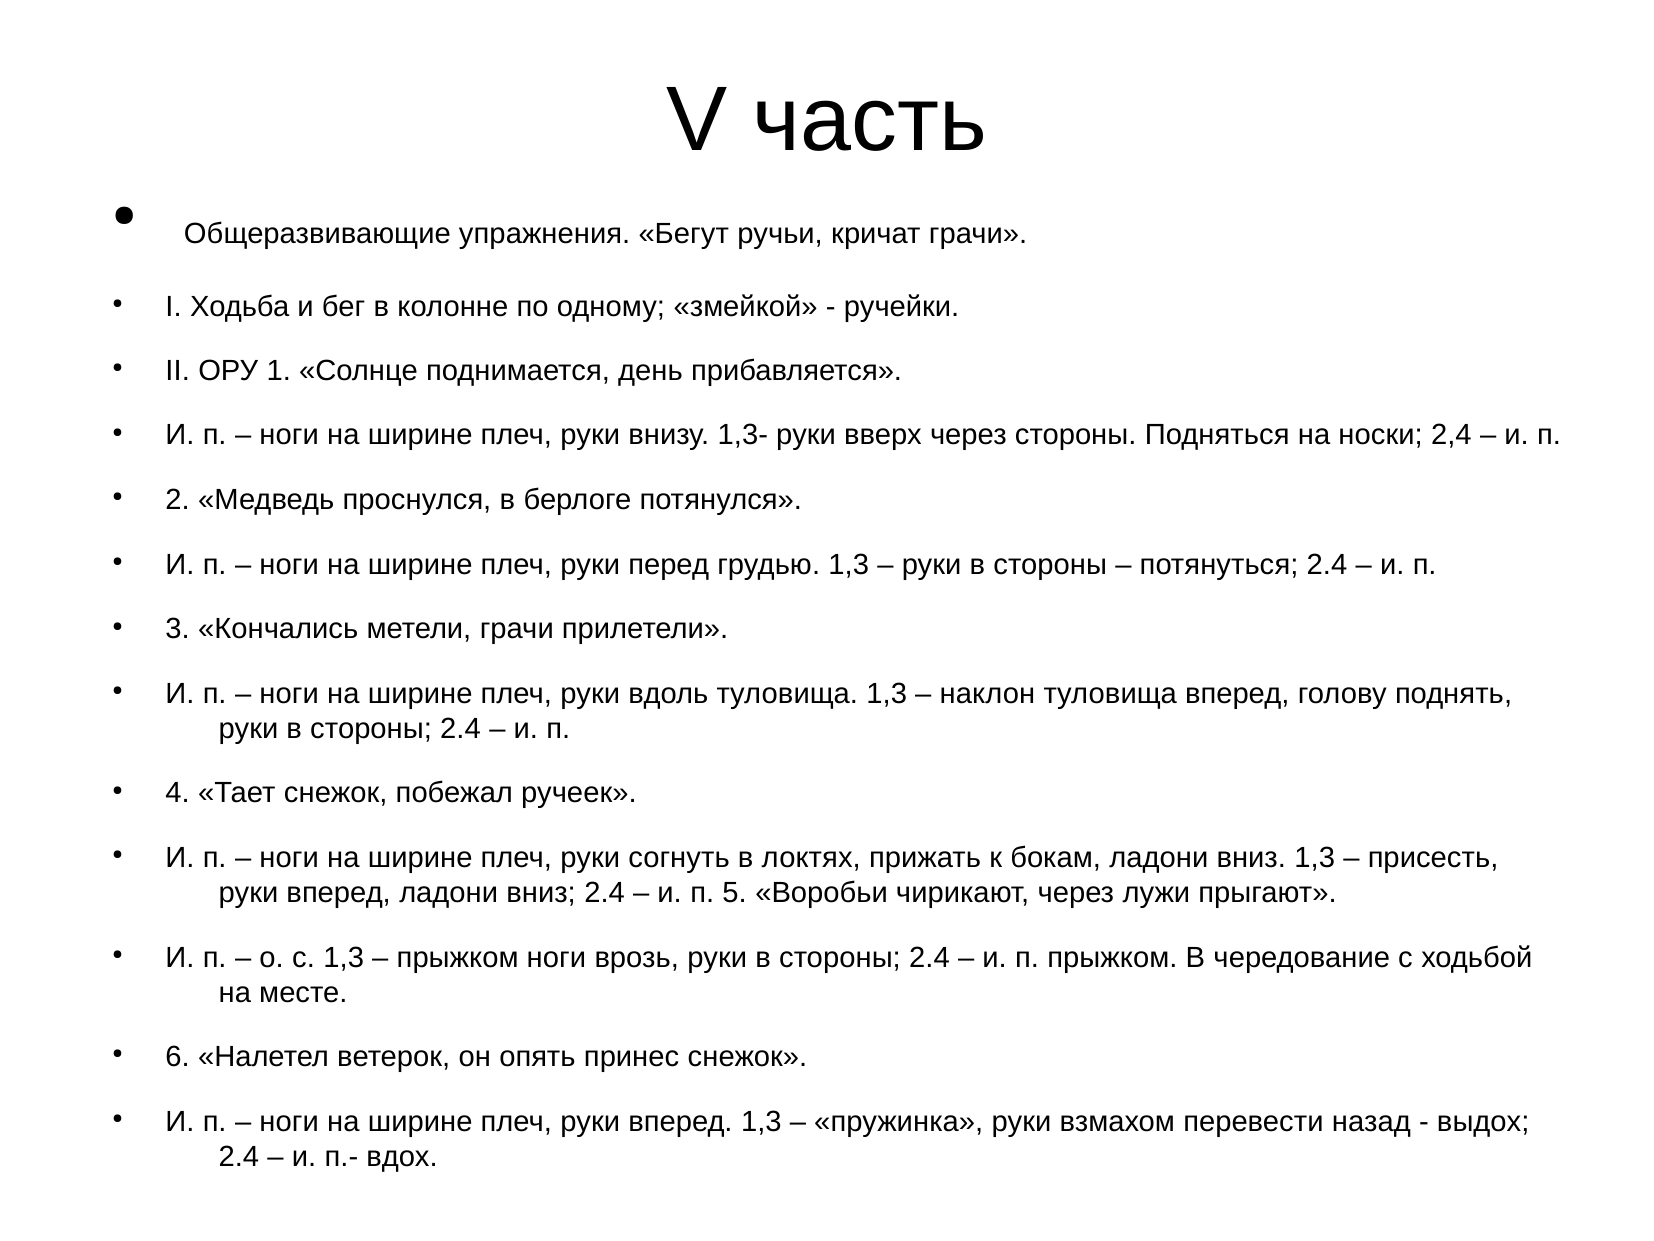

# V часть
 Общеразвивающие упражнения. «Бегут ручьи, кричат грачи».
I. Ходьба и бег в колонне по одному; «змейкой» - ручейки.
II. ОРУ 1. «Солнце поднимается, день прибавляется».
И. п. – ноги на ширине плеч, руки внизу. 1,3- руки вверх через стороны. Подняться на носки; 2,4 – и. п.
2. «Медведь проснулся, в берлоге потянулся».
И. п. – ноги на ширине плеч, руки перед грудью. 1,3 – руки в стороны – потянуться; 2.4 – и. п.
3. «Кончались метели, грачи прилетели».
И. п. – ноги на ширине плеч, руки вдоль туловища. 1,3 – наклон туловища вперед, голову поднять, руки в стороны; 2.4 – и. п.
4. «Тает снежок, побежал ручеек».
И. п. – ноги на ширине плеч, руки согнуть в локтях, прижать к бокам, ладони вниз. 1,3 – присесть, руки вперед, ладони вниз; 2.4 – и. п. 5. «Воробьи чирикают, через лужи прыгают».
И. п. – о. с. 1,3 – прыжком ноги врозь, руки в стороны; 2.4 – и. п. прыжком. В чередование с ходьбой на месте.
6. «Налетел ветерок, он опять принес снежок».
И. п. – ноги на ширине плеч, руки вперед. 1,3 – «пружинка», руки взмахом перевести назад - выдох; 2.4 – и. п.- вдох.